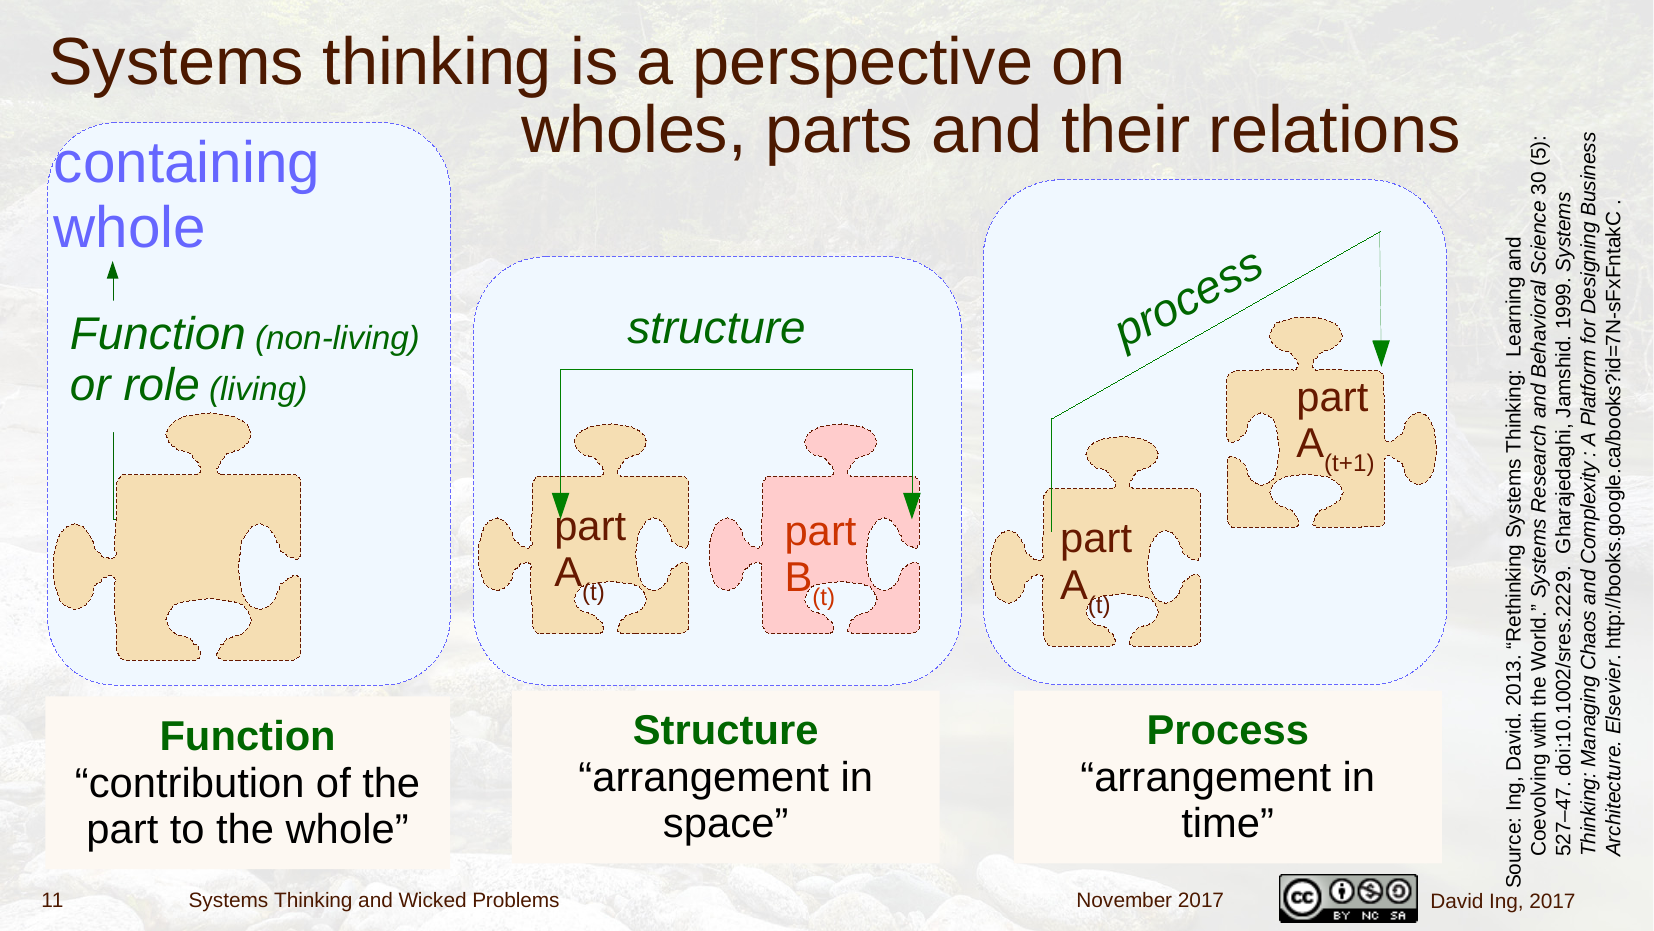

# Systems thinking is a perspective on wholes, parts and their relations
containing
whole
process
structure
Function (non-living)
or role (living)
part
A(t+1)
Source: Ing, David. 2013. “Rethinking Systems Thinking: Learning and Coevolving with the World.” Systems Research and Behavioral Science 30 (5): 527–47. doi:10.1002/sres.2229. Gharajedaghi, Jamshid. 1999. Systems Thinking: Managing Chaos and Complexity : A Platform for Designing Business Architecture. Elsevier. http://books.google.ca/books?id=7N-sFxFntakC .
-
part
A(t)
part
A(t)
part
B(t)
part
A(t)
Structure
“arrangement in space”
Process
“arrangement in time”
Function
“contribution of the part to the whole”
Systems Thinking and Wicked Problems
November 2017
11